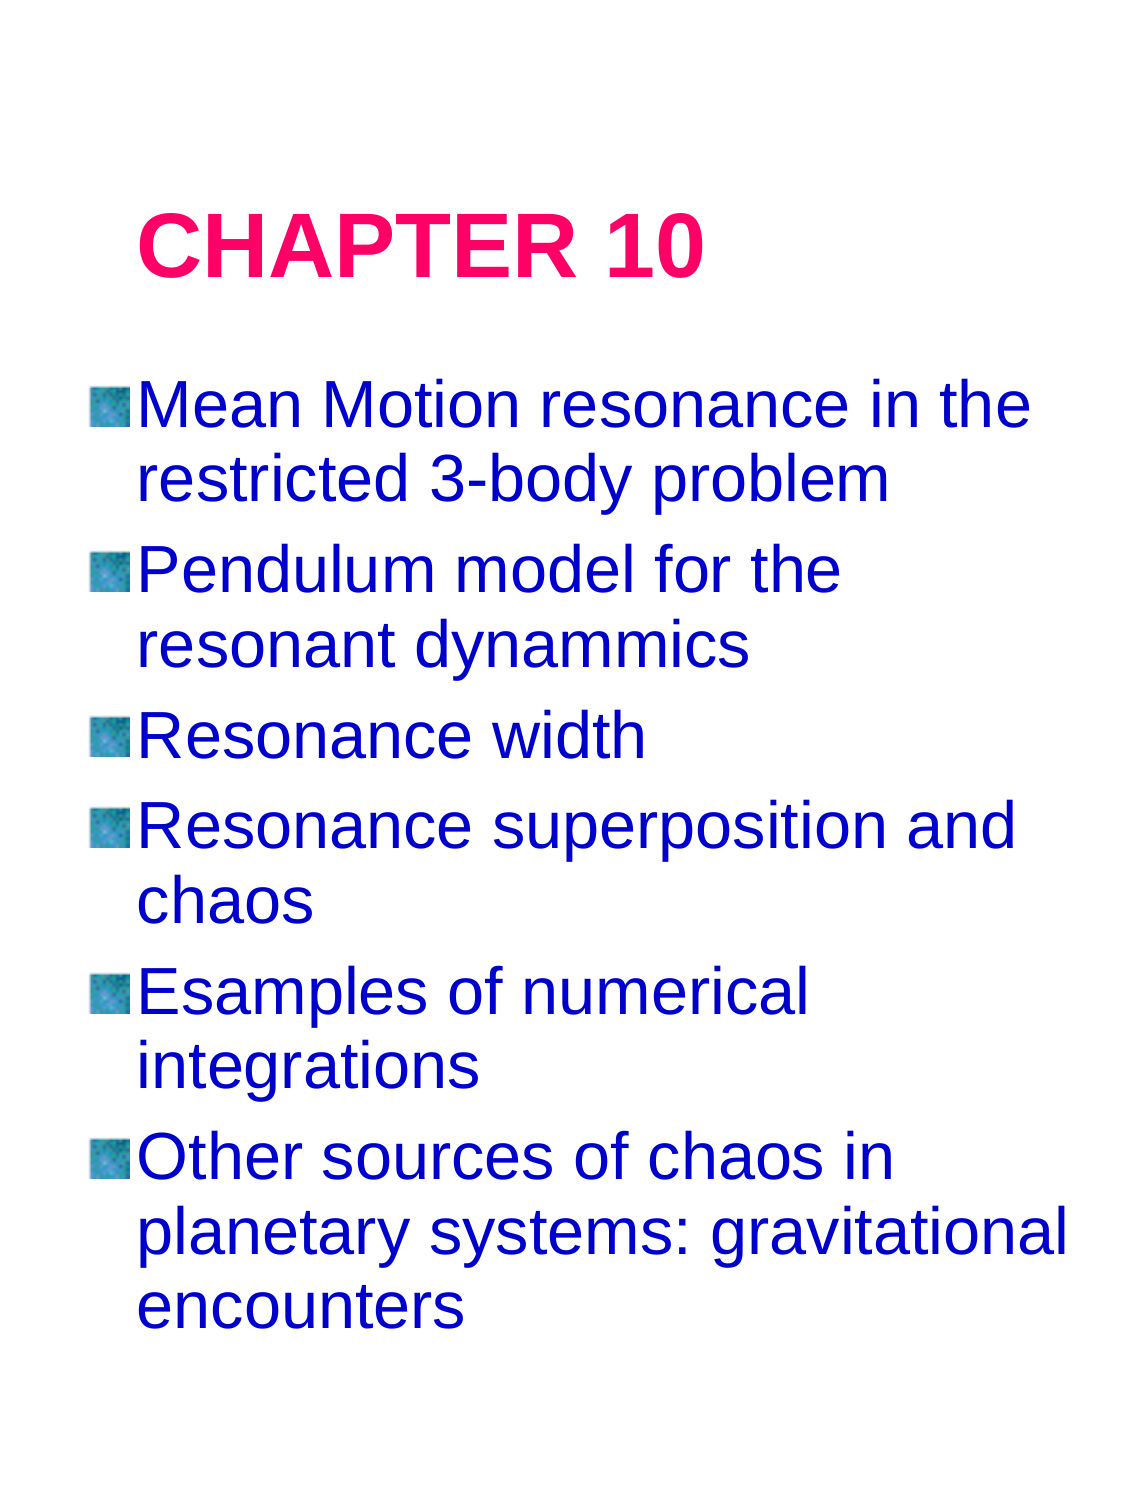

CHAPTER 10
Mean Motion resonance in the restricted 3-body problem
Pendulum model for the resonant dynammics
Resonance width
Resonance superposition and chaos
Esamples of numerical integrations
Other sources of chaos in planetary systems: gravitational encounters